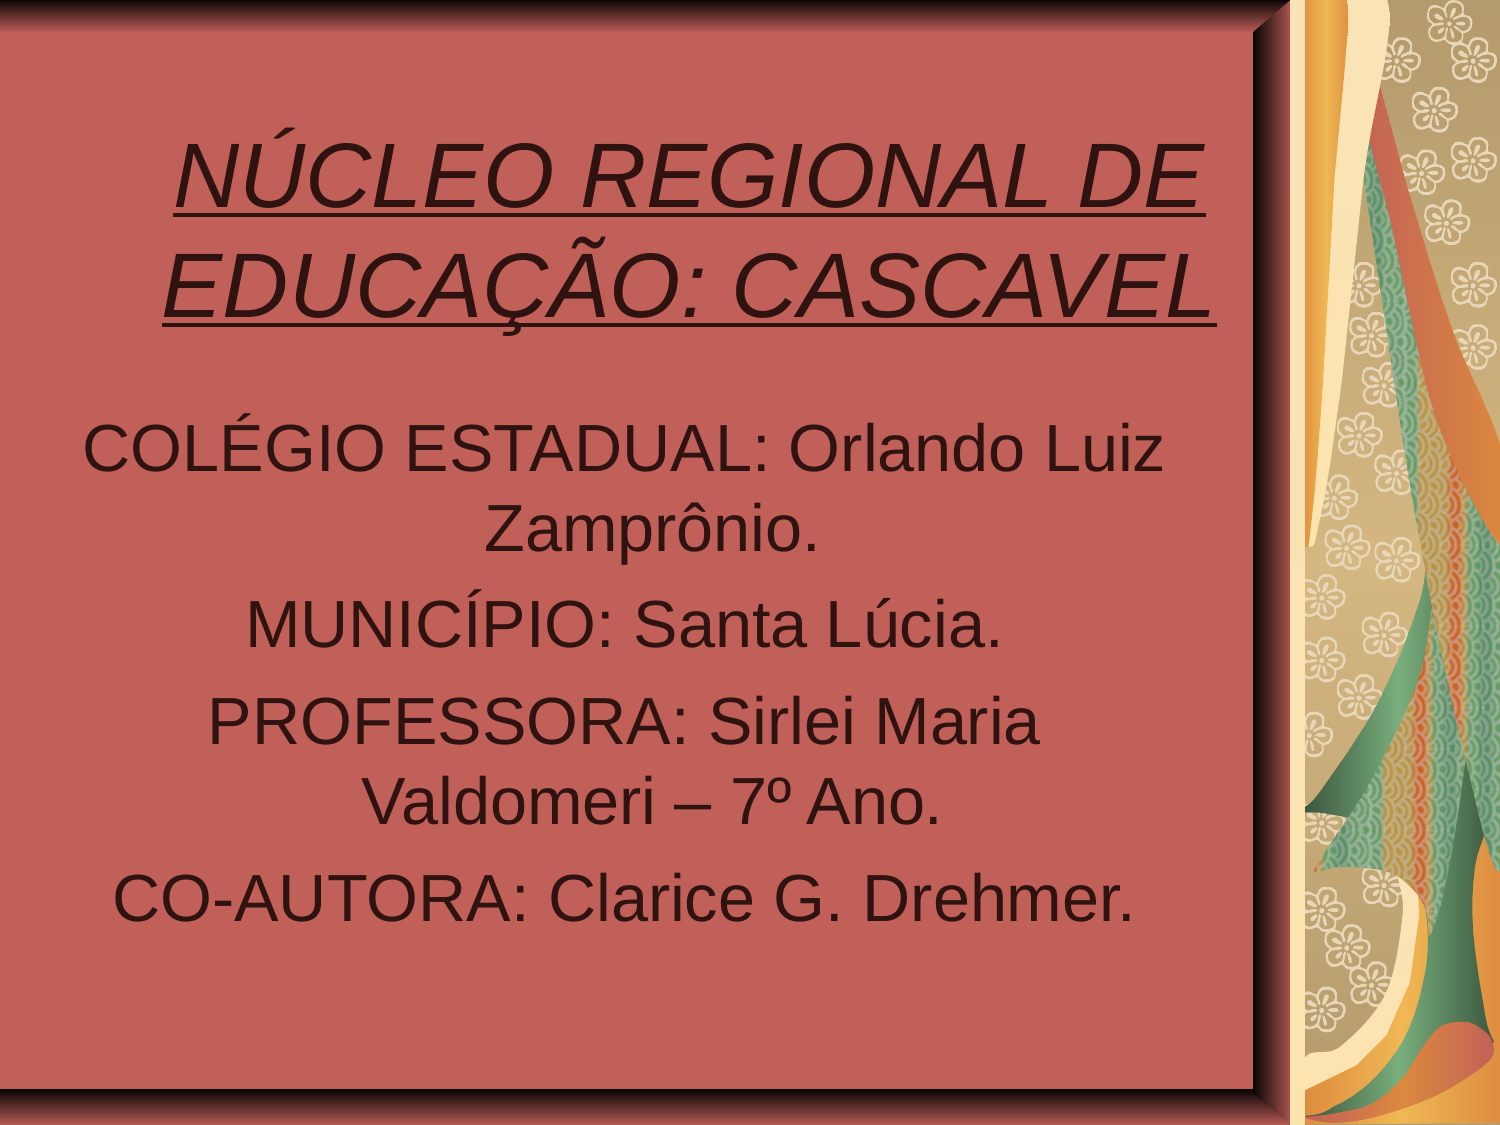

# NÚCLEO REGIONAL DE EDUCAÇÃO: CASCAVEL
COLÉGIO ESTADUAL: Orlando Luiz Zamprônio.
MUNICÍPIO: Santa Lúcia.
PROFESSORA: Sirlei Maria Valdomeri – 7º Ano.
CO-AUTORA: Clarice G. Drehmer.